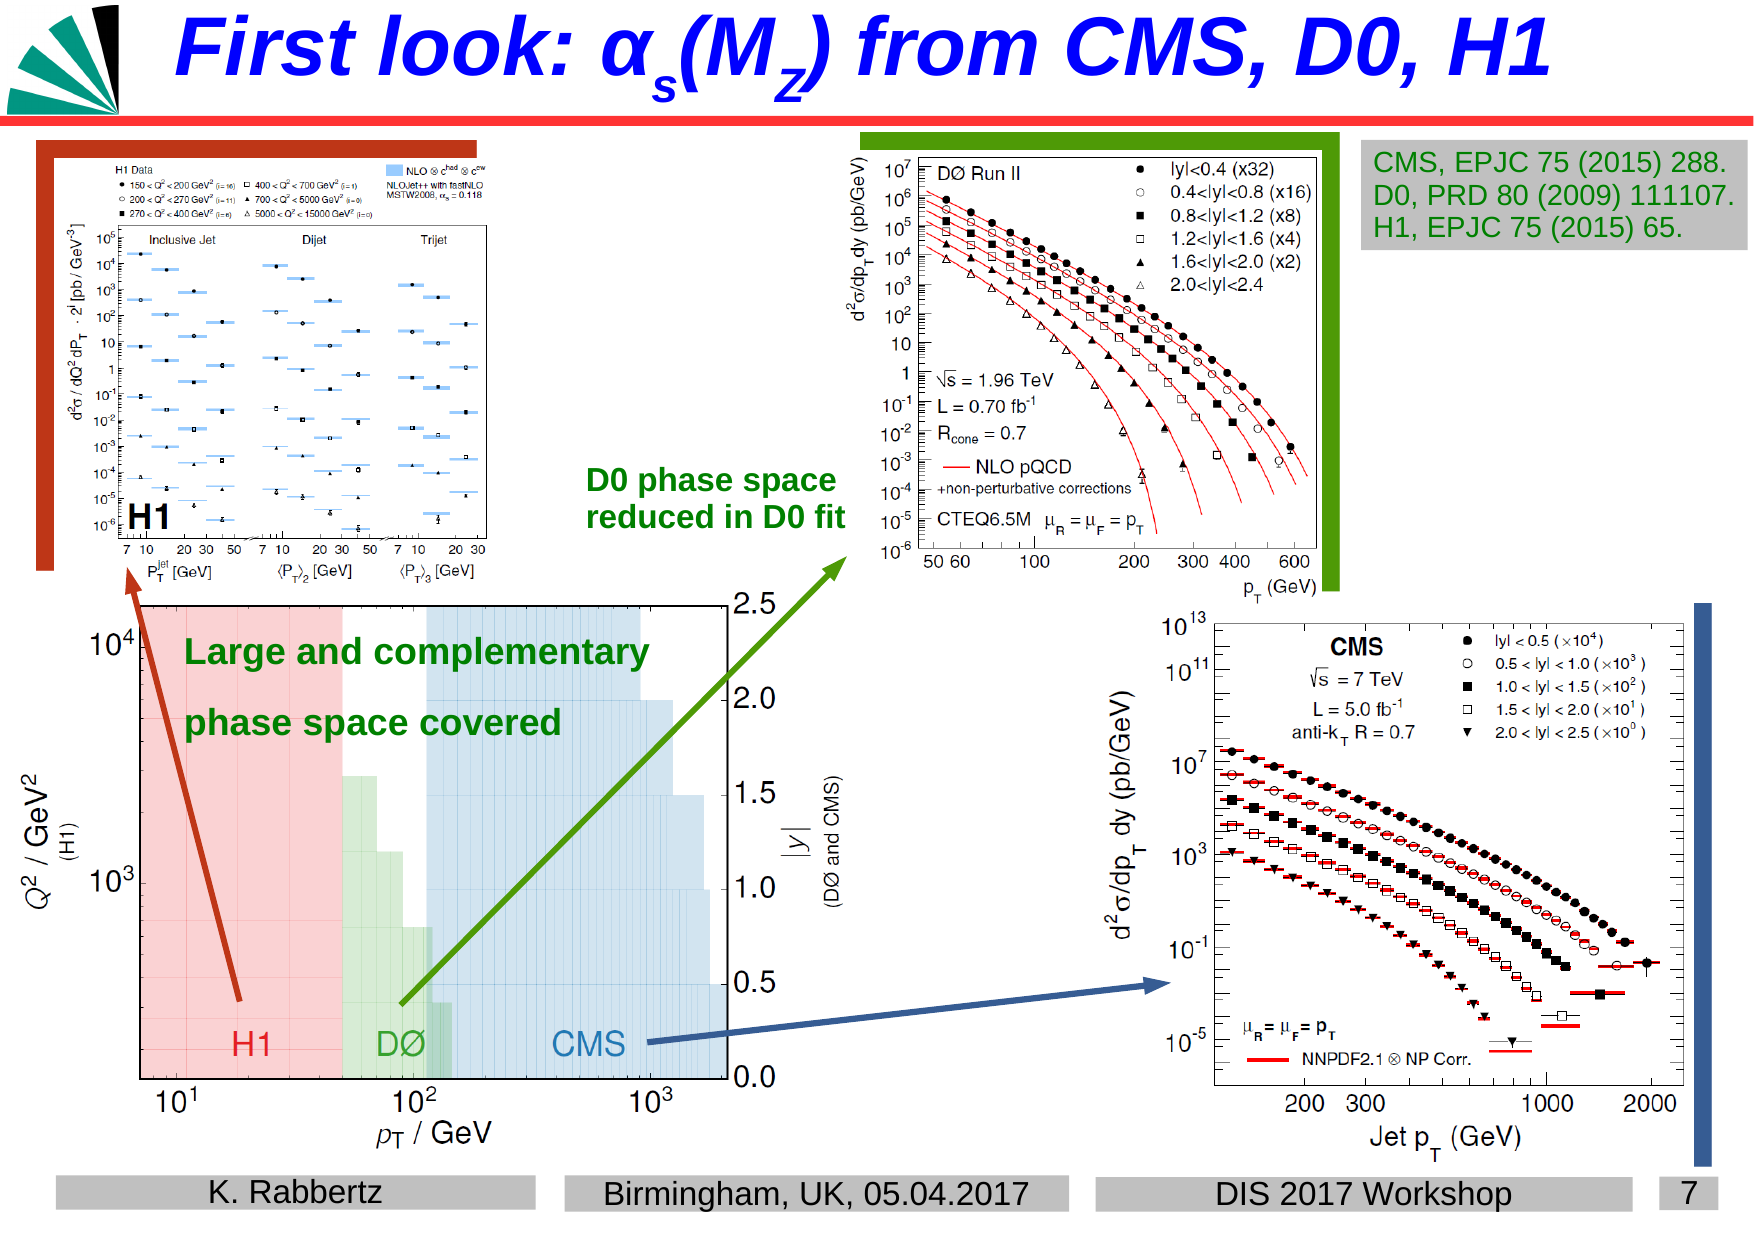

# First look: αs(MZ) from CMS, D0, H1
CMS, EPJC 75 (2015) 288.
D0, PRD 80 (2009) 111107.
H1, EPJC 75 (2015) 65.
D0 phase space
reduced in D0 fit
Large and complementary
phase space covered